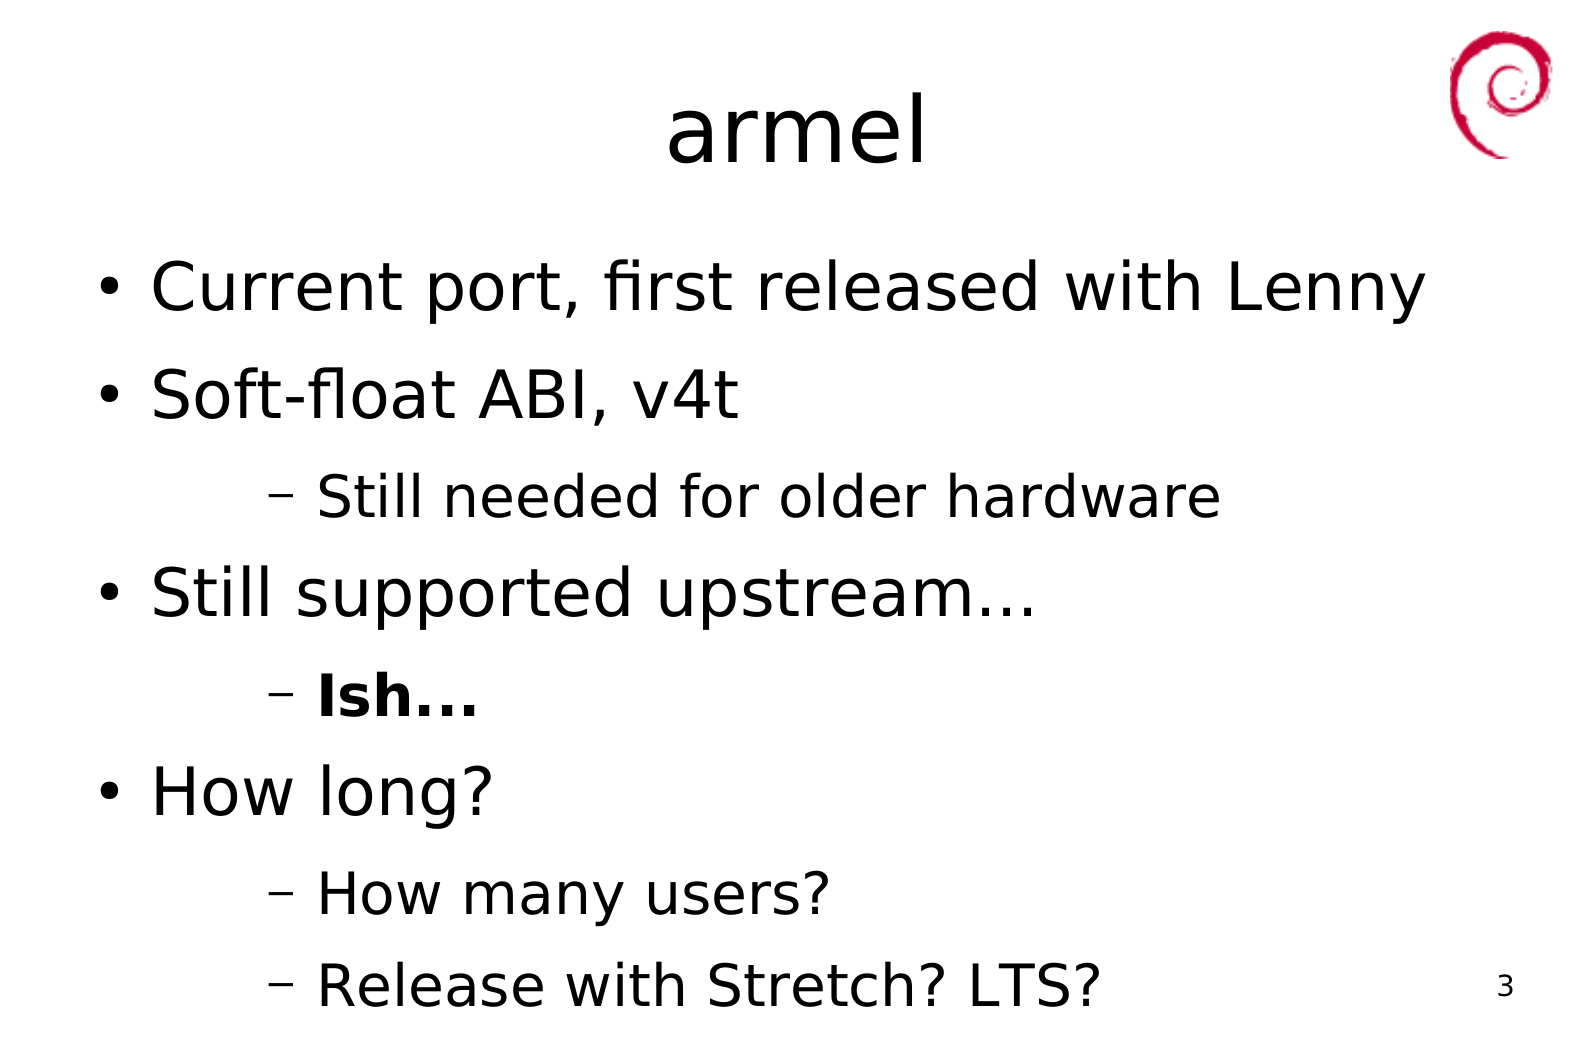

# armel
Current port, first released with Lenny
Soft-float ABI, v4t
Still needed for older hardware
Still supported upstream...
Ish...
How long?
How many users?
Release with Stretch? LTS?
3